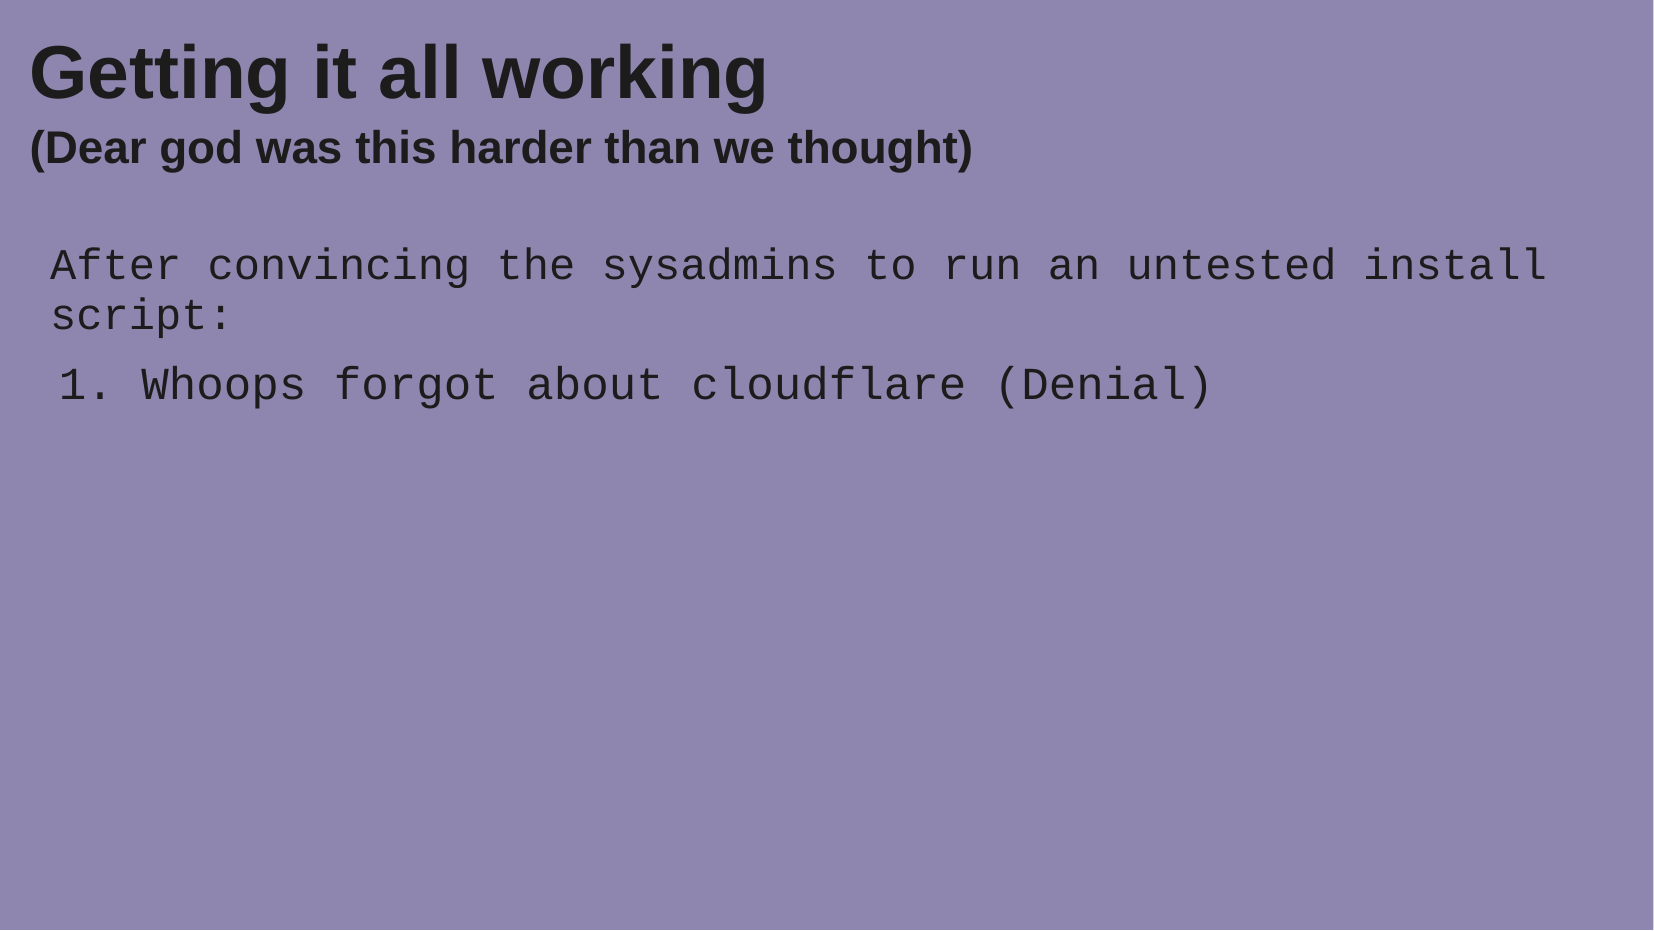

# Getting it all working
(Dear god was this harder than we thought)
After convincing the sysadmins to run an untested install script:
	1. Whoops forgot about cloudflare (Denial)